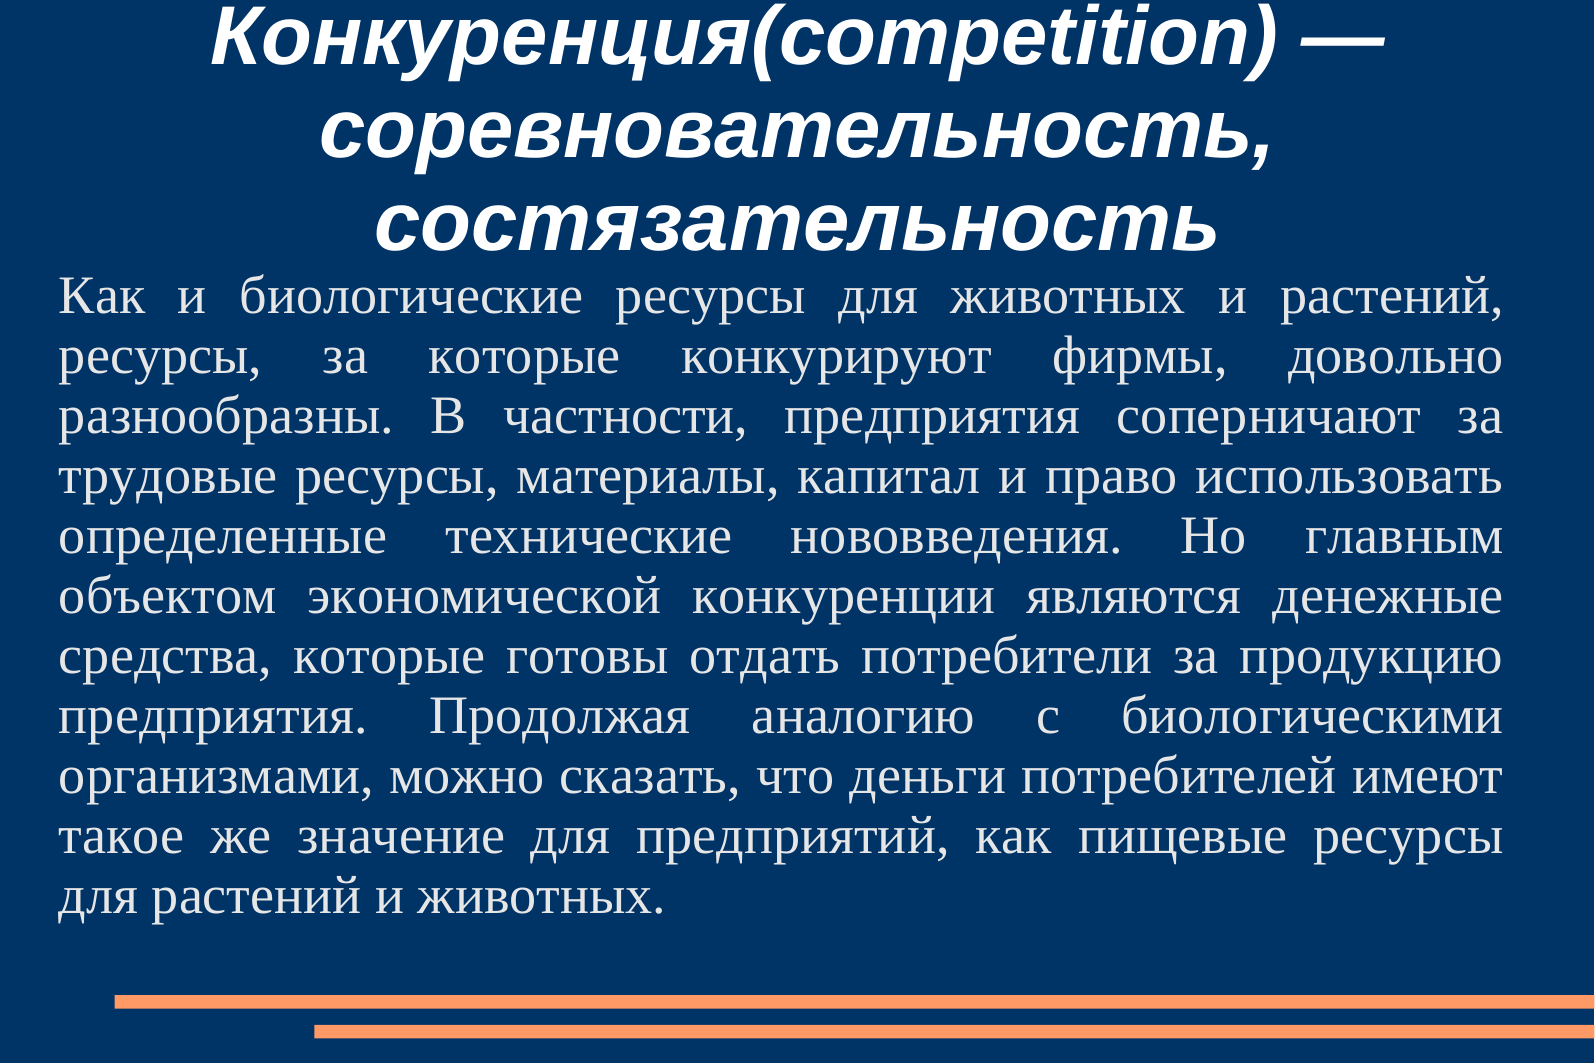

# Конкуренция(competition) — соревновательность, состязательность
Как и биологические ресурсы для животных и растений, ресурсы, за которые конкурируют фирмы, довольно разнообразны. В частности, предприятия соперничают за трудовые ресурсы, материалы, капитал и право использовать определенные технические нововведения. Но главным объектом экономической конкуренции являются денежные средства, которые готовы отдать потребители за продукцию предприятия. Продолжая аналогию с биологическими организмами, можно сказать, что деньги потребителей имеют такое же значение для предприятий, как пищевые ресурсы для растений и животных.